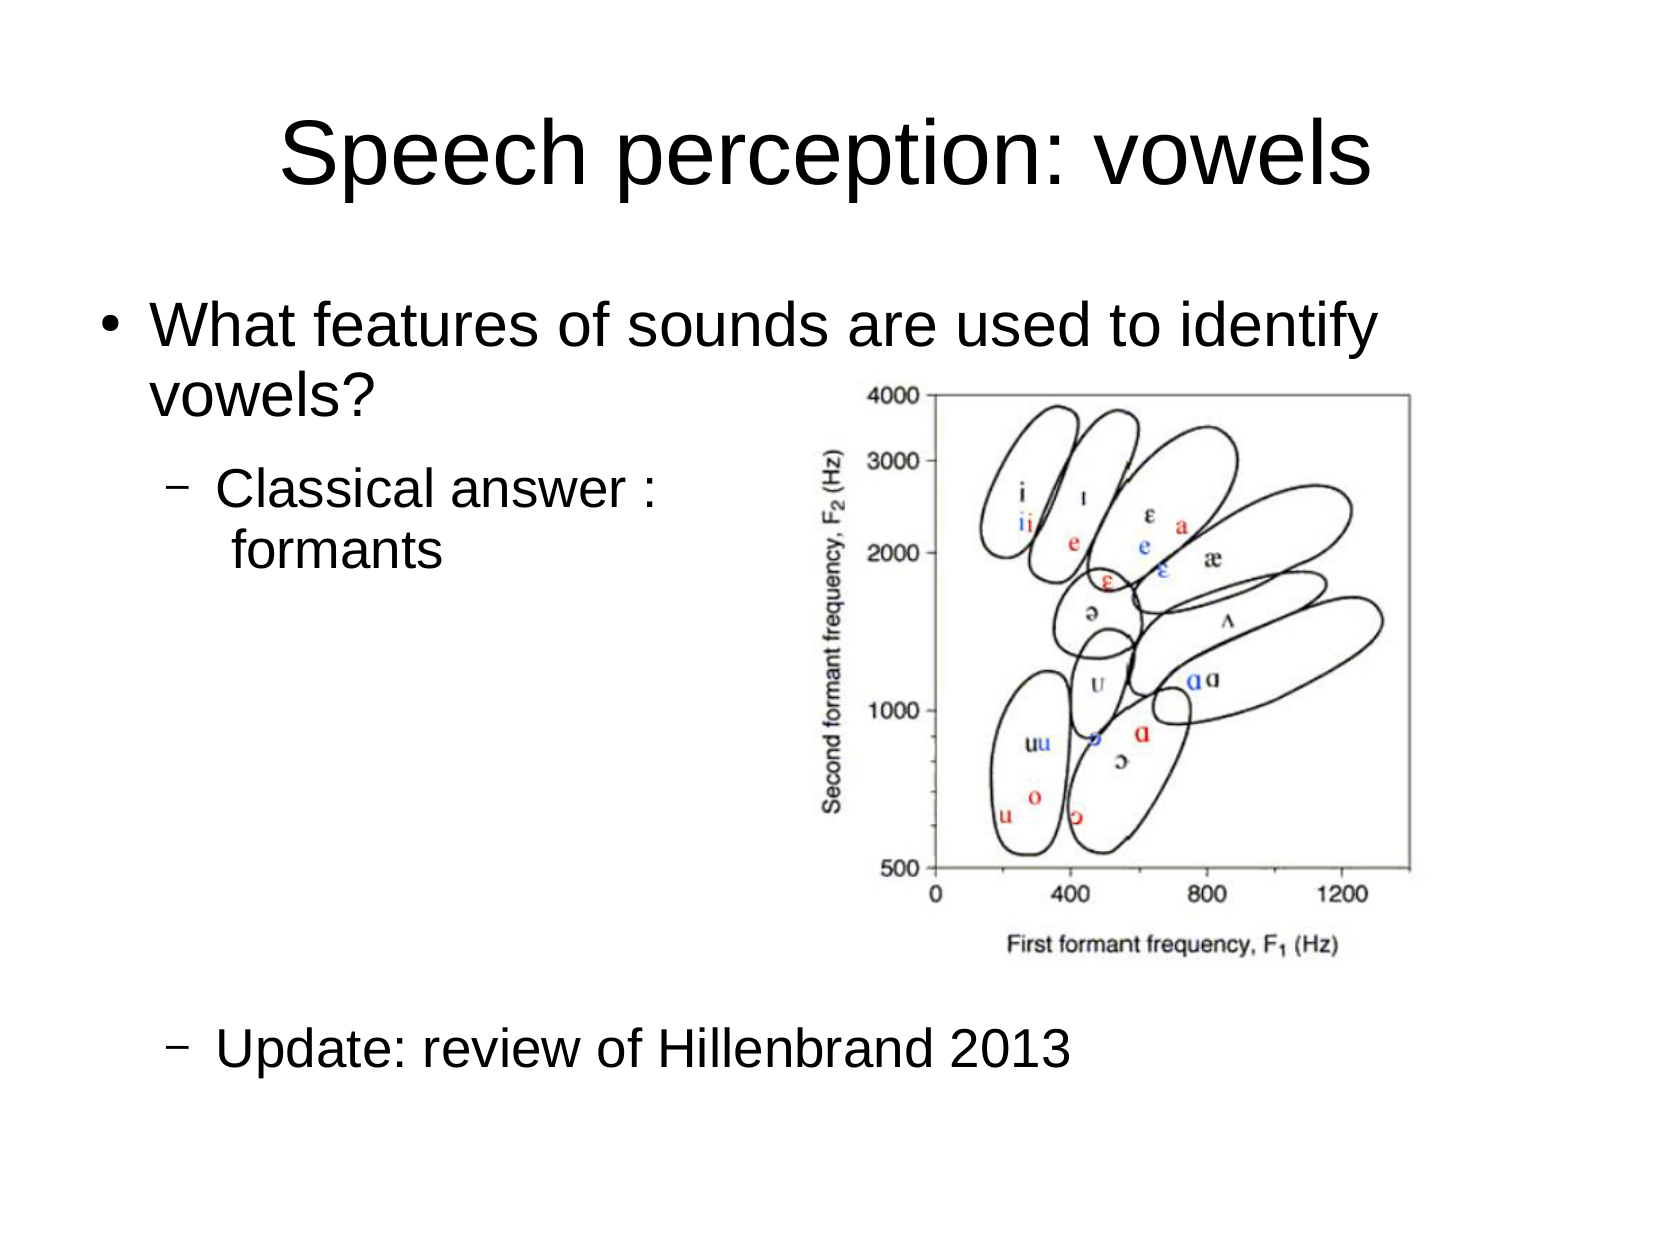

# Speech perception: vowels
What features of sounds are used to identify vowels?
Classical answer :
 formants
Update: review of Hillenbrand 2013